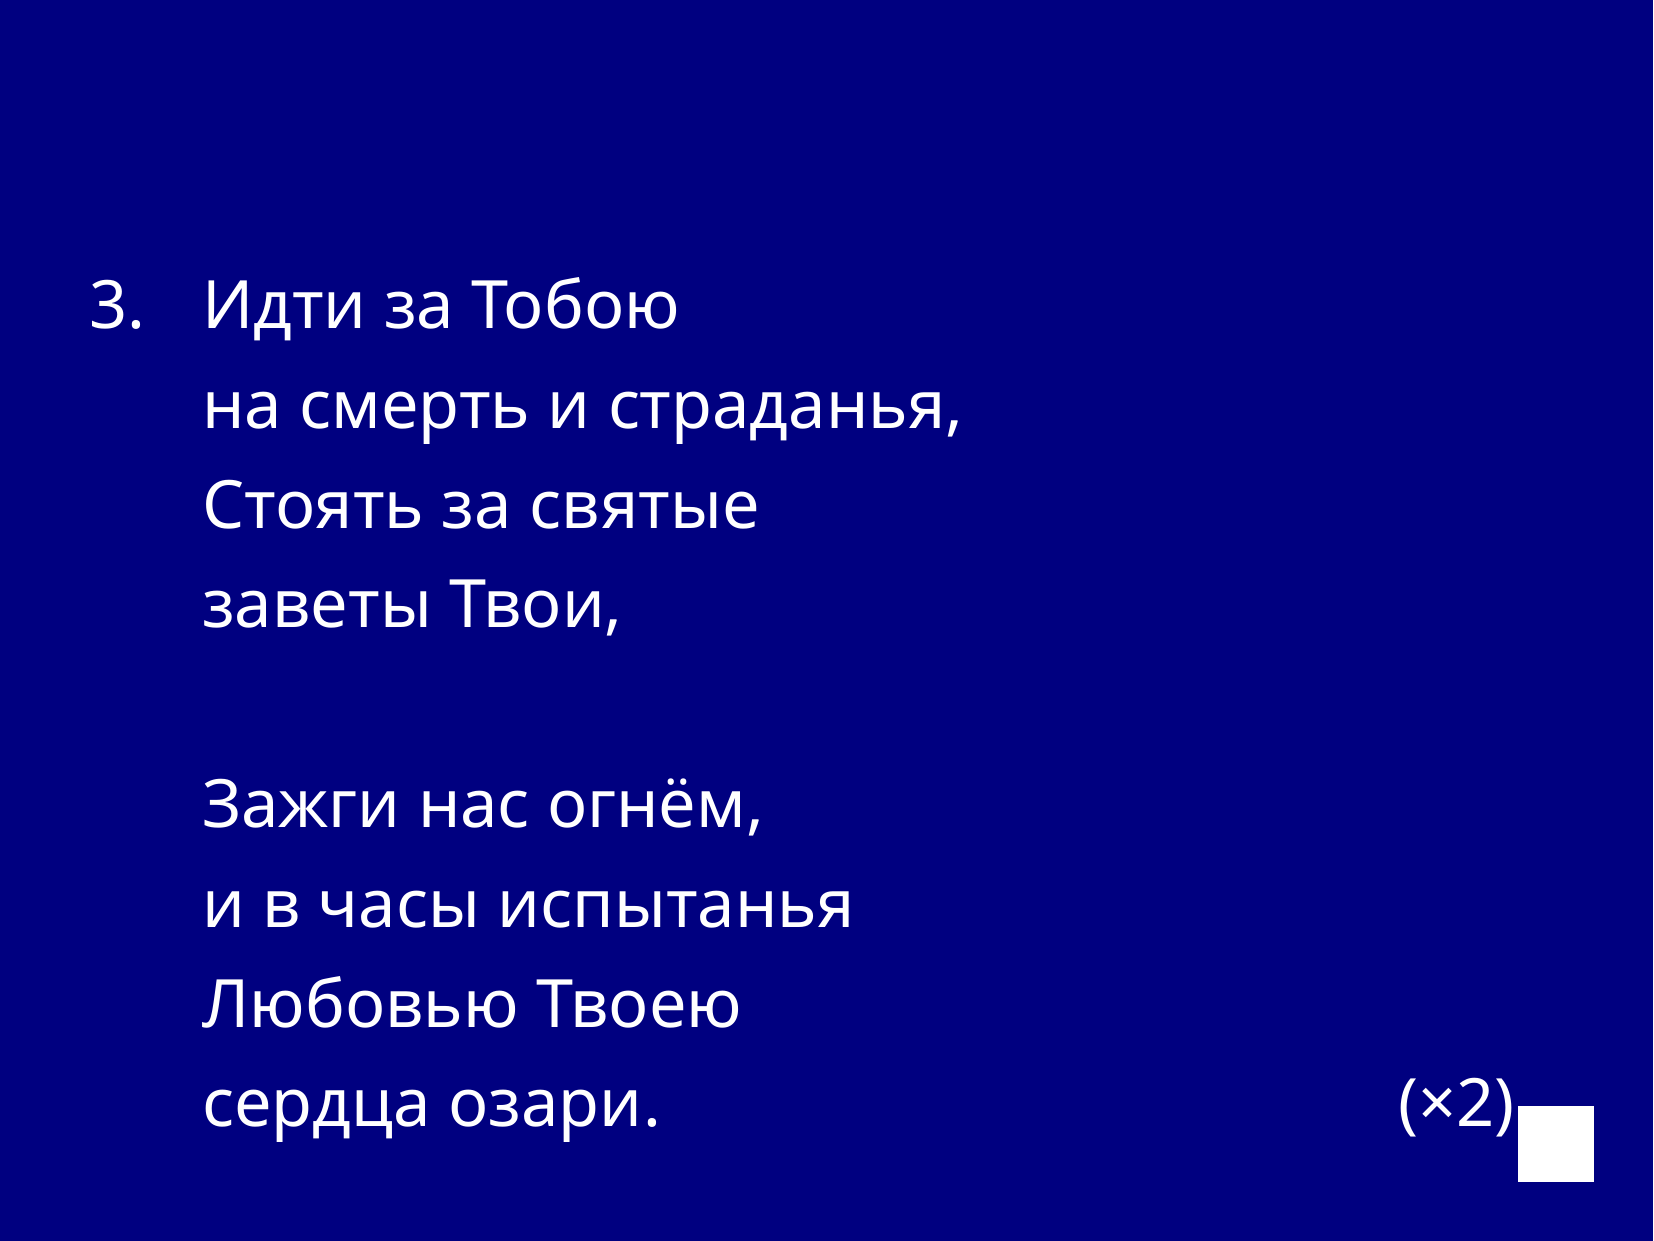

3.	Идти за Тобою
	на смерть и страданья,
	Стоять за святые
	заветы Твои,
	Зажги нас огнём,
	и в часы испытанья
	Любовью Твоею
	сердца озари.	(×2)